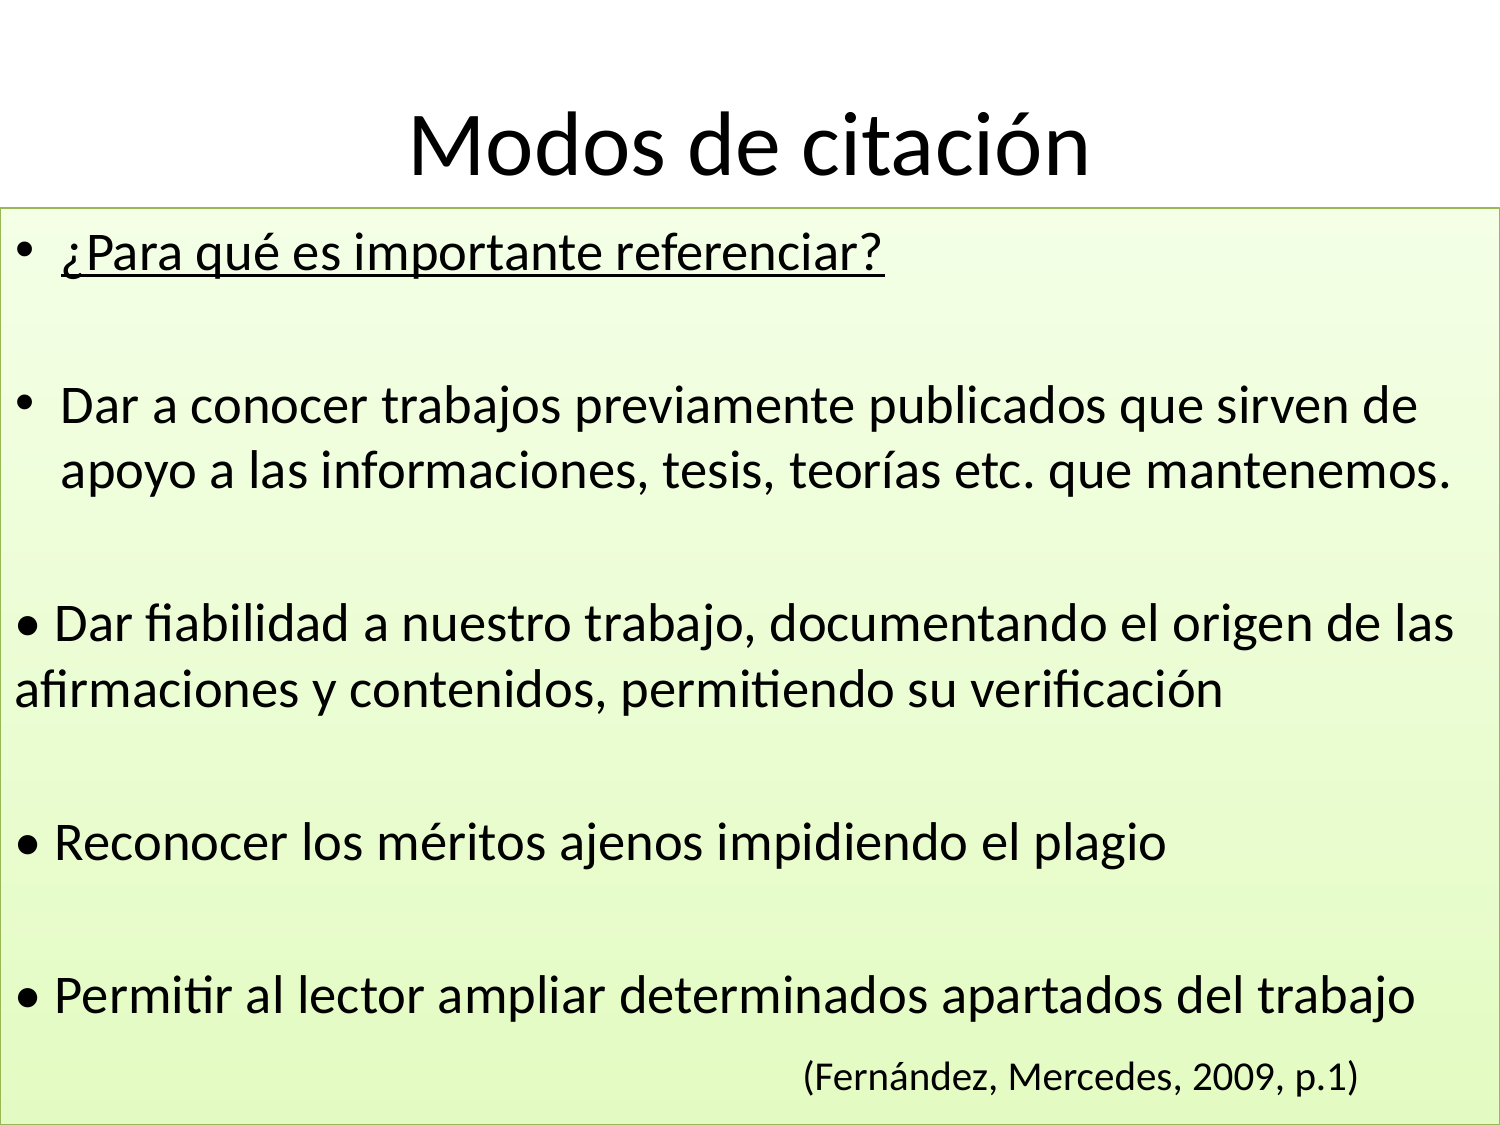

Modos de citación
¿Para qué es importante referenciar?
Dar a conocer trabajos previamente publicados que sirven de apoyo a las informaciones, tesis, teorías etc. que mantenemos.
• Dar fiabilidad a nuestro trabajo, documentando el origen de las afirmaciones y contenidos, permitiendo su verificación
• Reconocer los méritos ajenos impidiendo el plagio
• Permitir al lector ampliar determinados apartados del trabajo
 (Fernández, Mercedes, 2009, p.1)